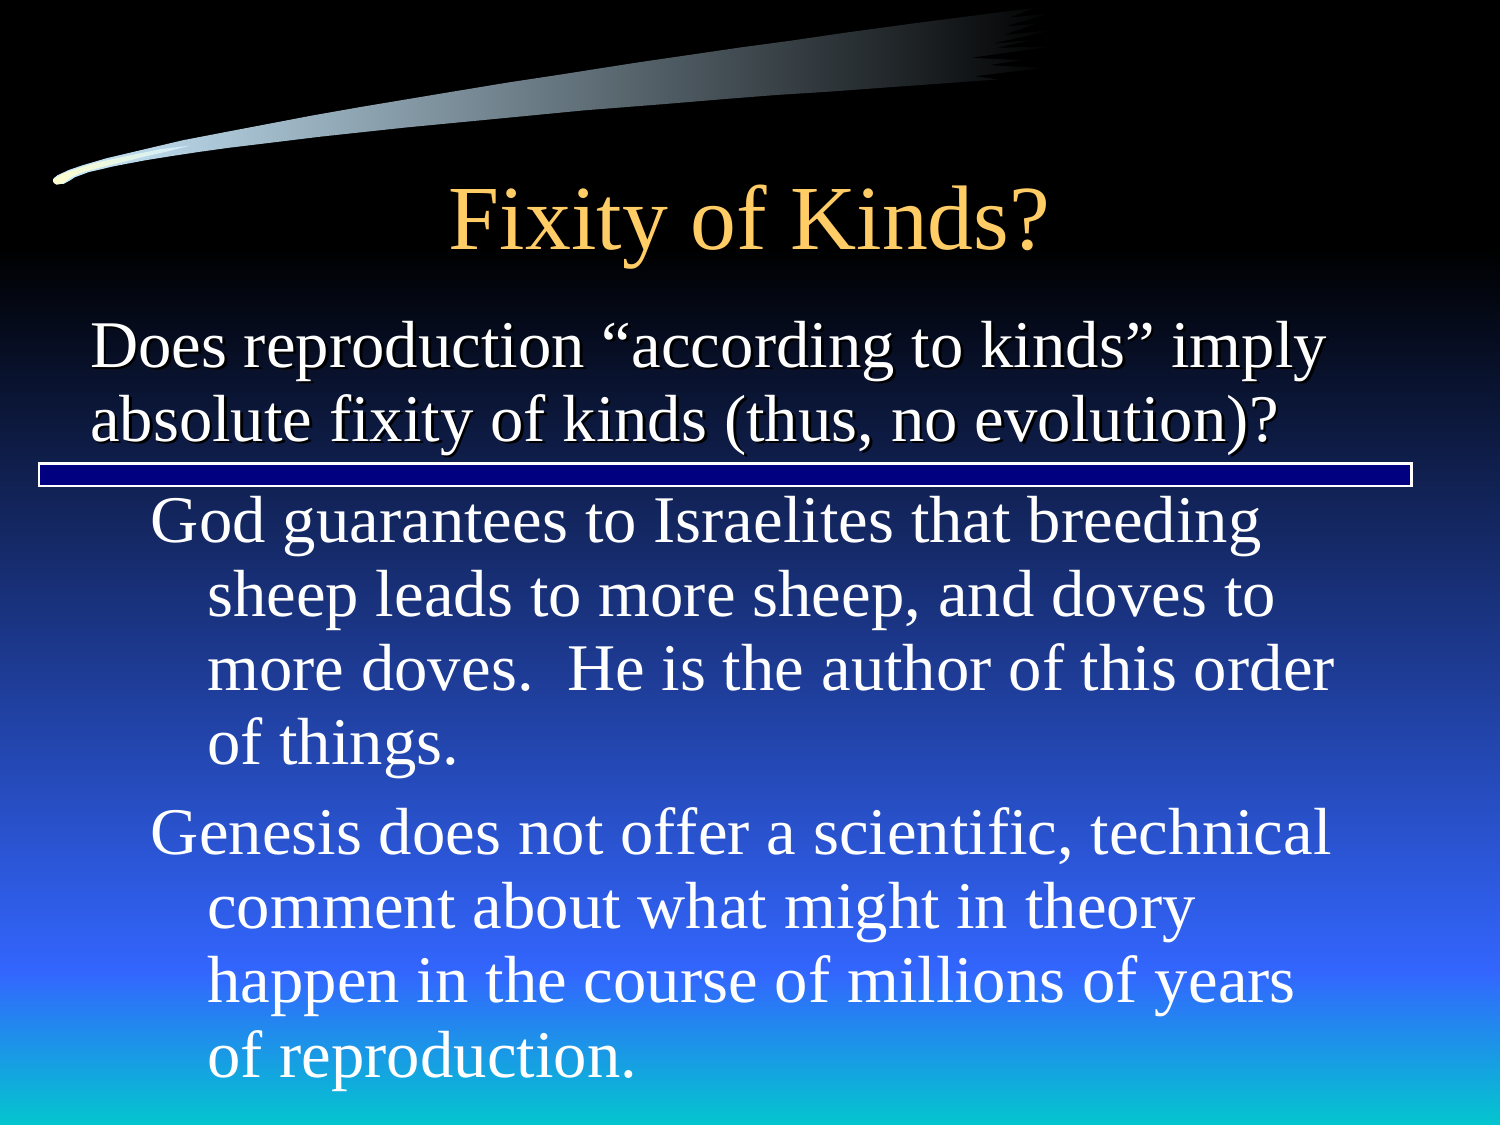

# Fixity of Kinds?
Does reproduction “according to kinds” imply absolute fixity of kinds (thus, no evolution)?
God guarantees to Israelites that breeding sheep leads to more sheep, and doves to more doves. He is the author of this order of things.
Genesis does not offer a scientific, technical comment about what might in theory happen in the course of millions of years of reproduction.